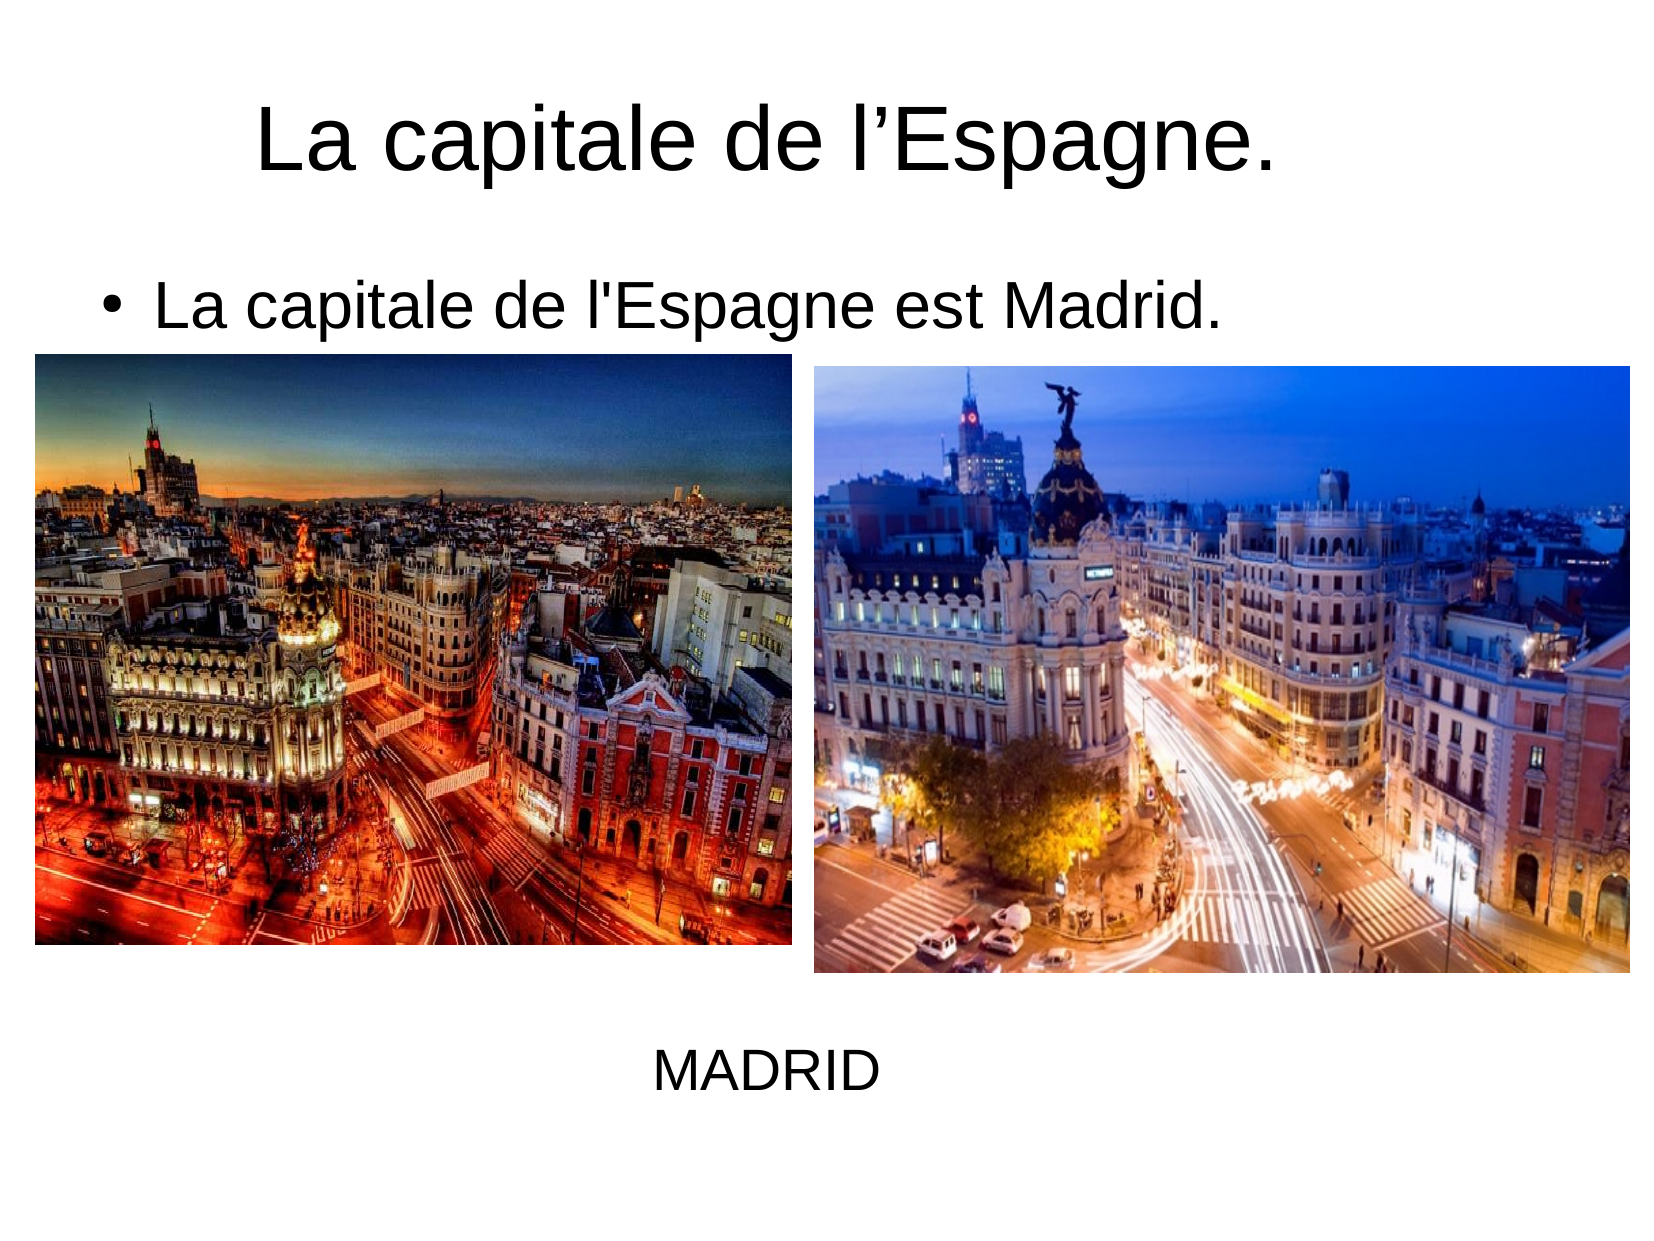

# La capitale de l’Espagne.
La capitale de l'Espagne est Madrid.
.
MADRID